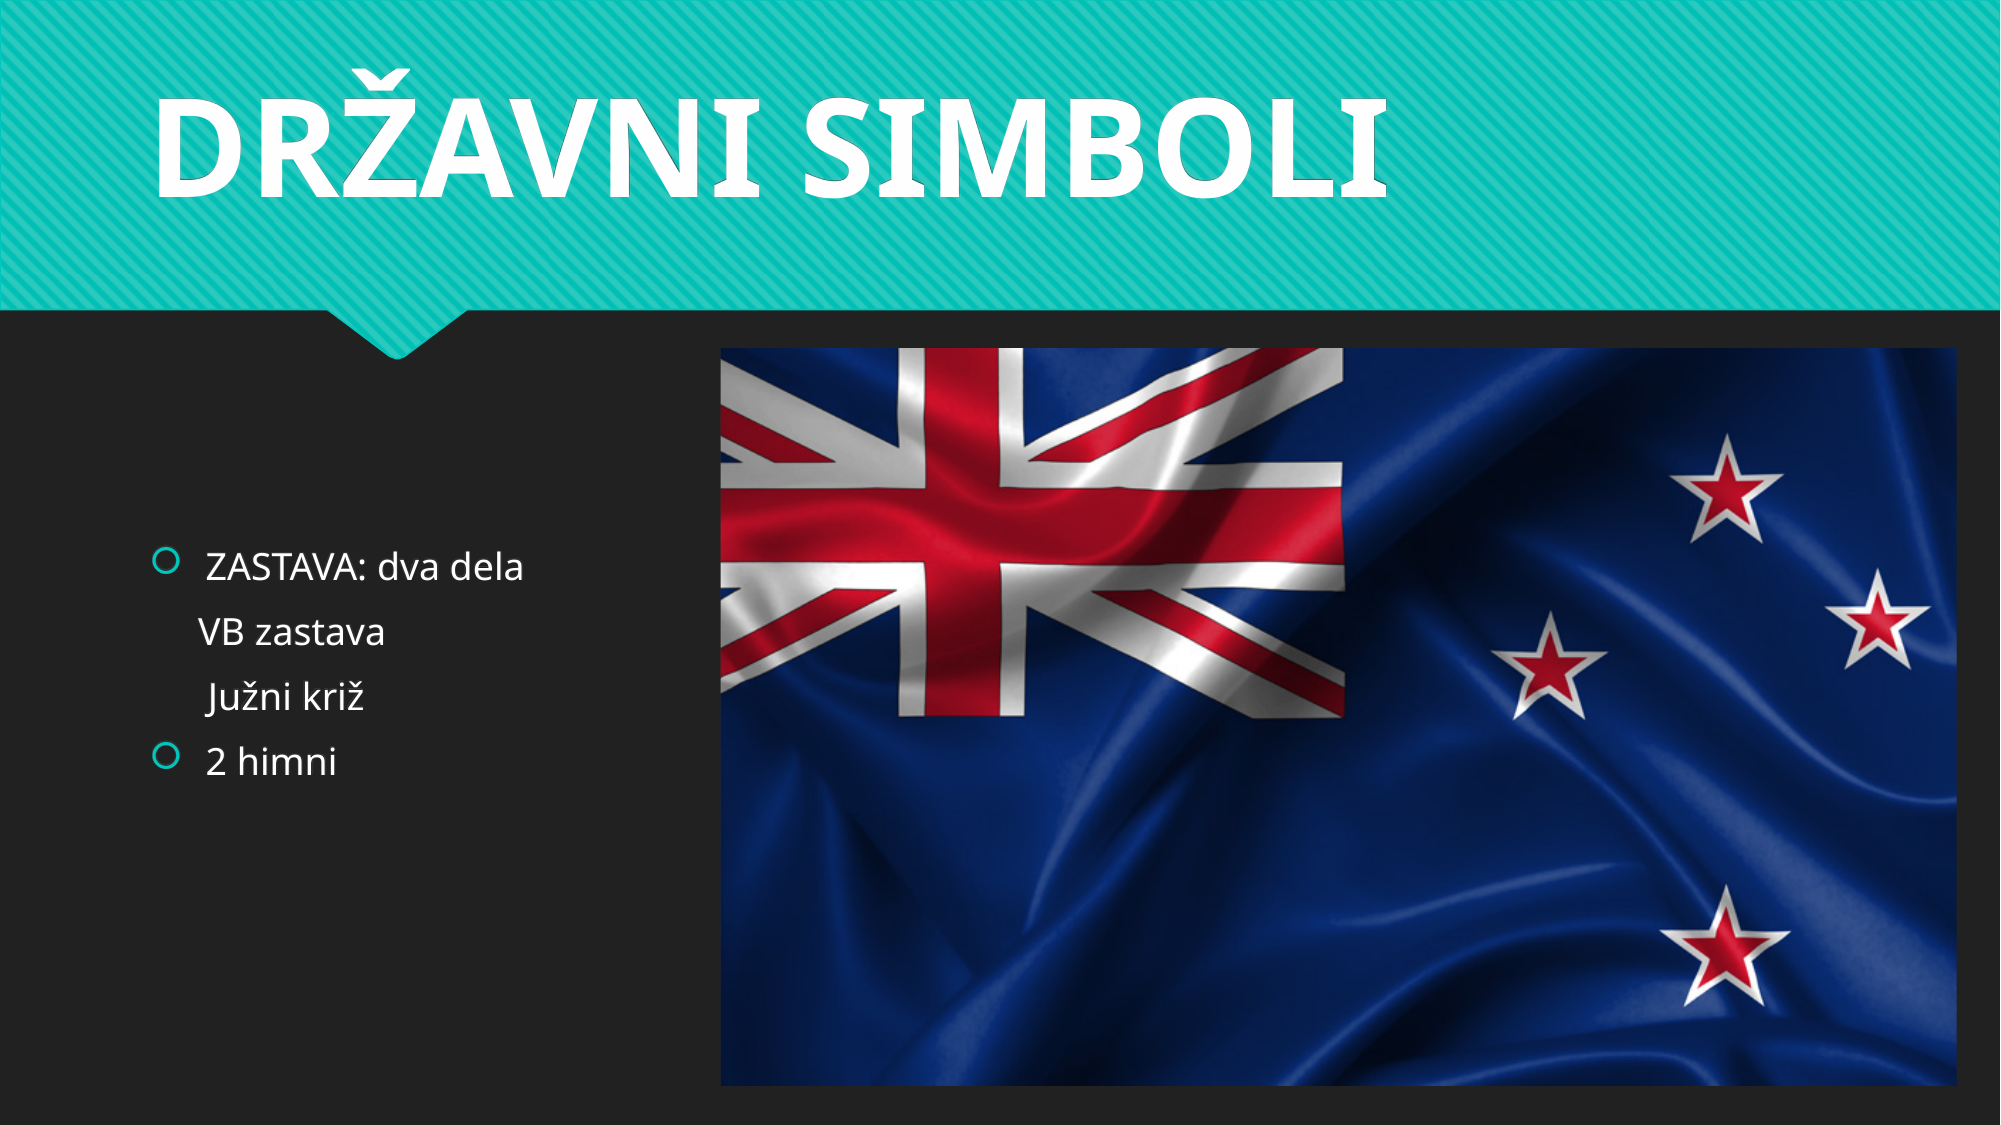

# DRŽAVNI SIMBOLI
ZASTAVA: dva dela
 VB zastava
 Južni križ
2 himni